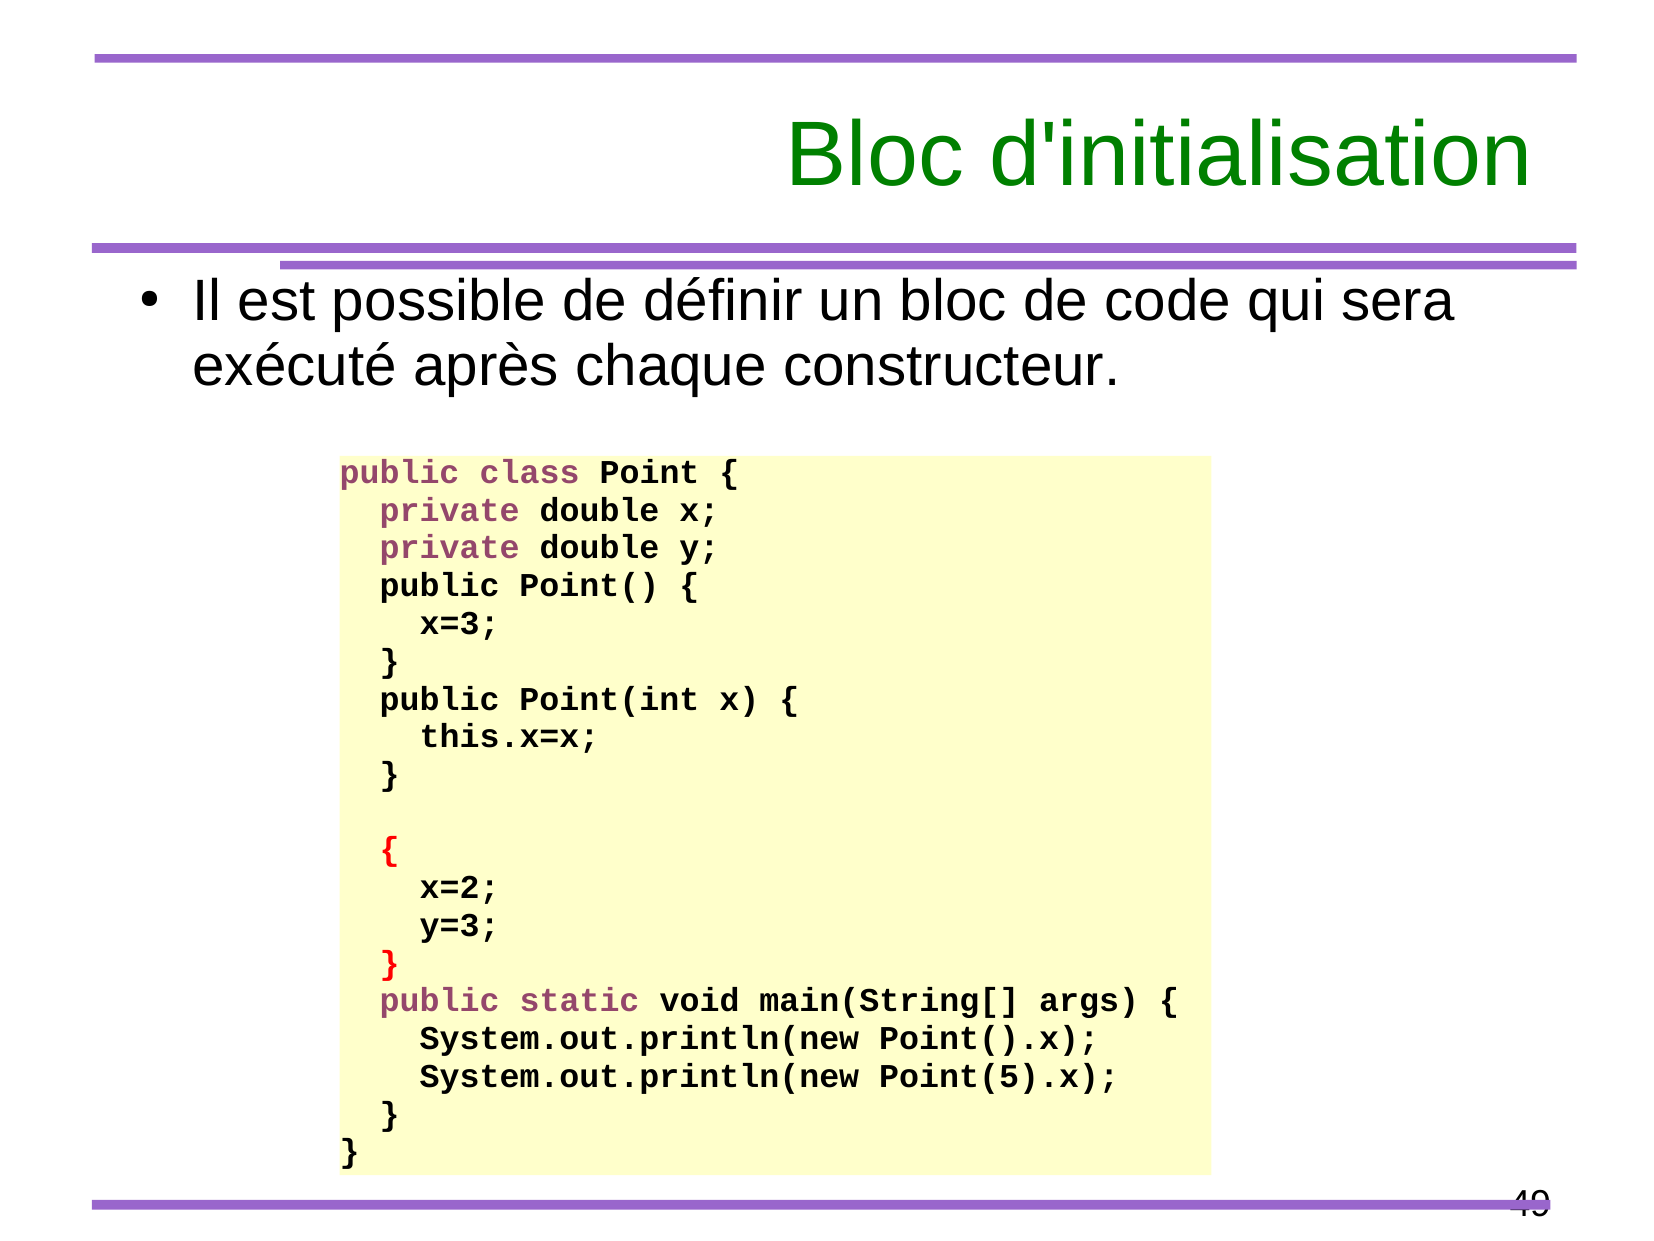

# Bloc d'initialisation
Il est possible de définir un bloc de code qui sera exécuté après chaque constructeur.
public class Point {
 private double x;
 private double y;
 public Point() {
 x=3;
 }
 public Point(int x) {
 this.x=x;
 }
 {
 x=2;
 y=3;
 }
 public static void main(String[] args) {
 System.out.println(new Point().x);
 System.out.println(new Point(5).x);
 }
}